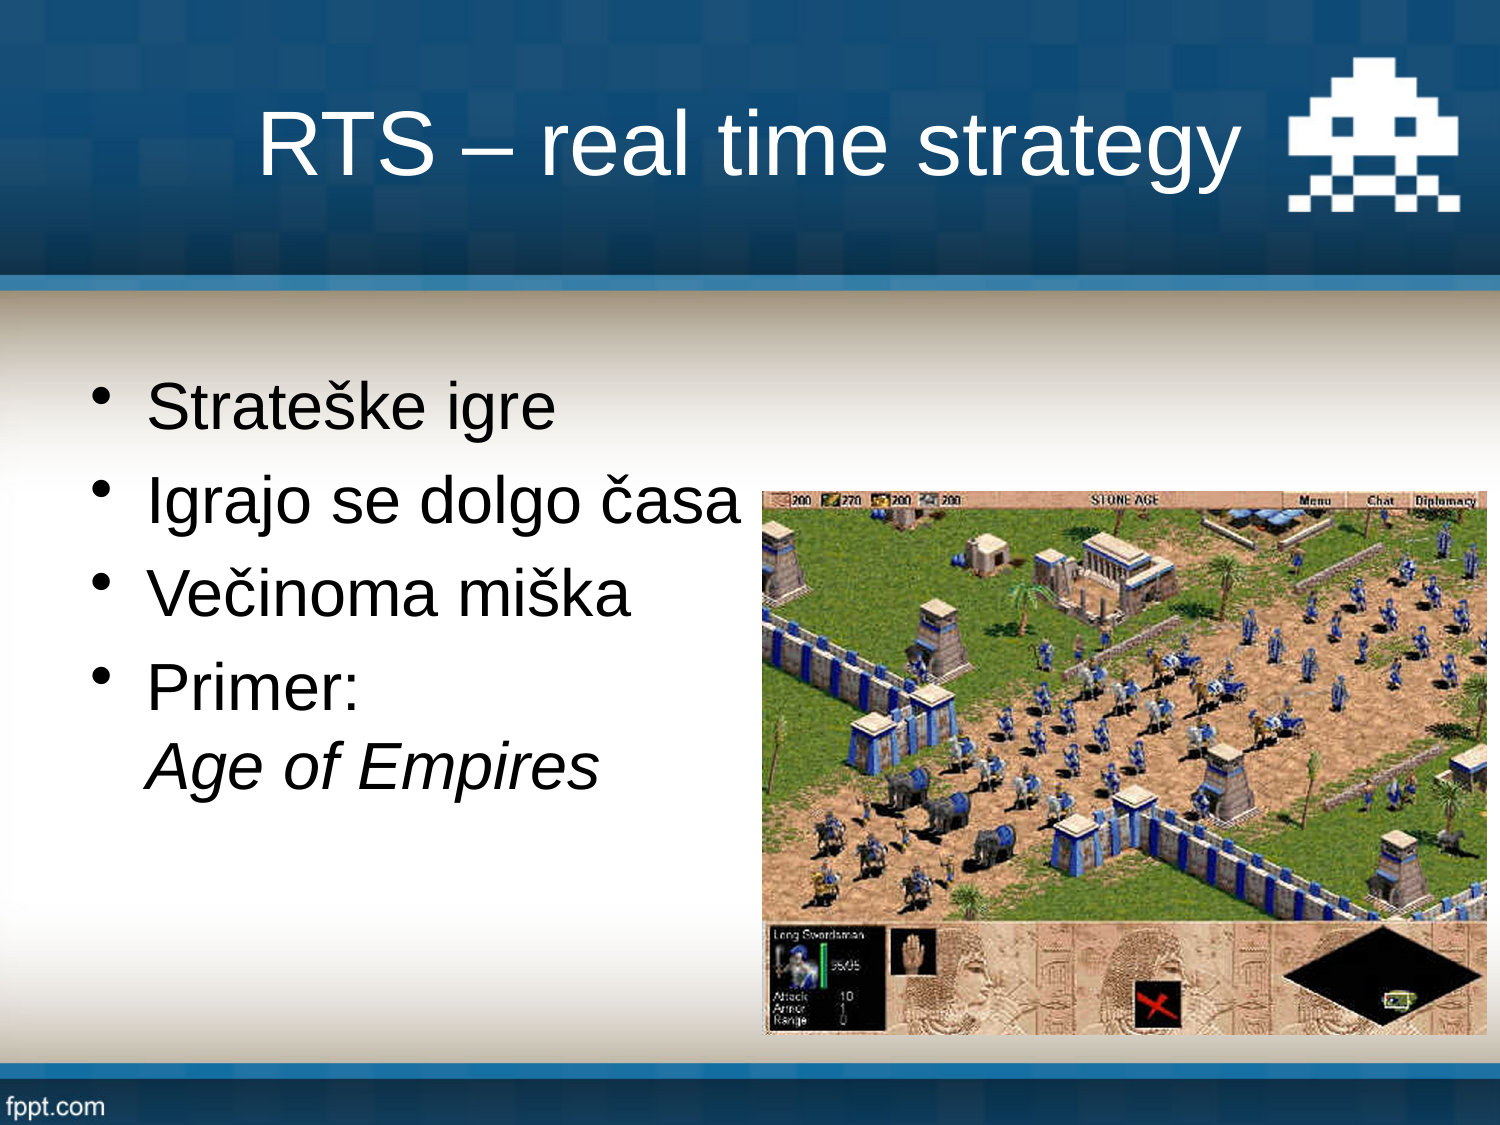

# RTS – real time strategy
Strateške igre
Igrajo se dolgo časa
Večinoma miška
Primer:
Age of Empires